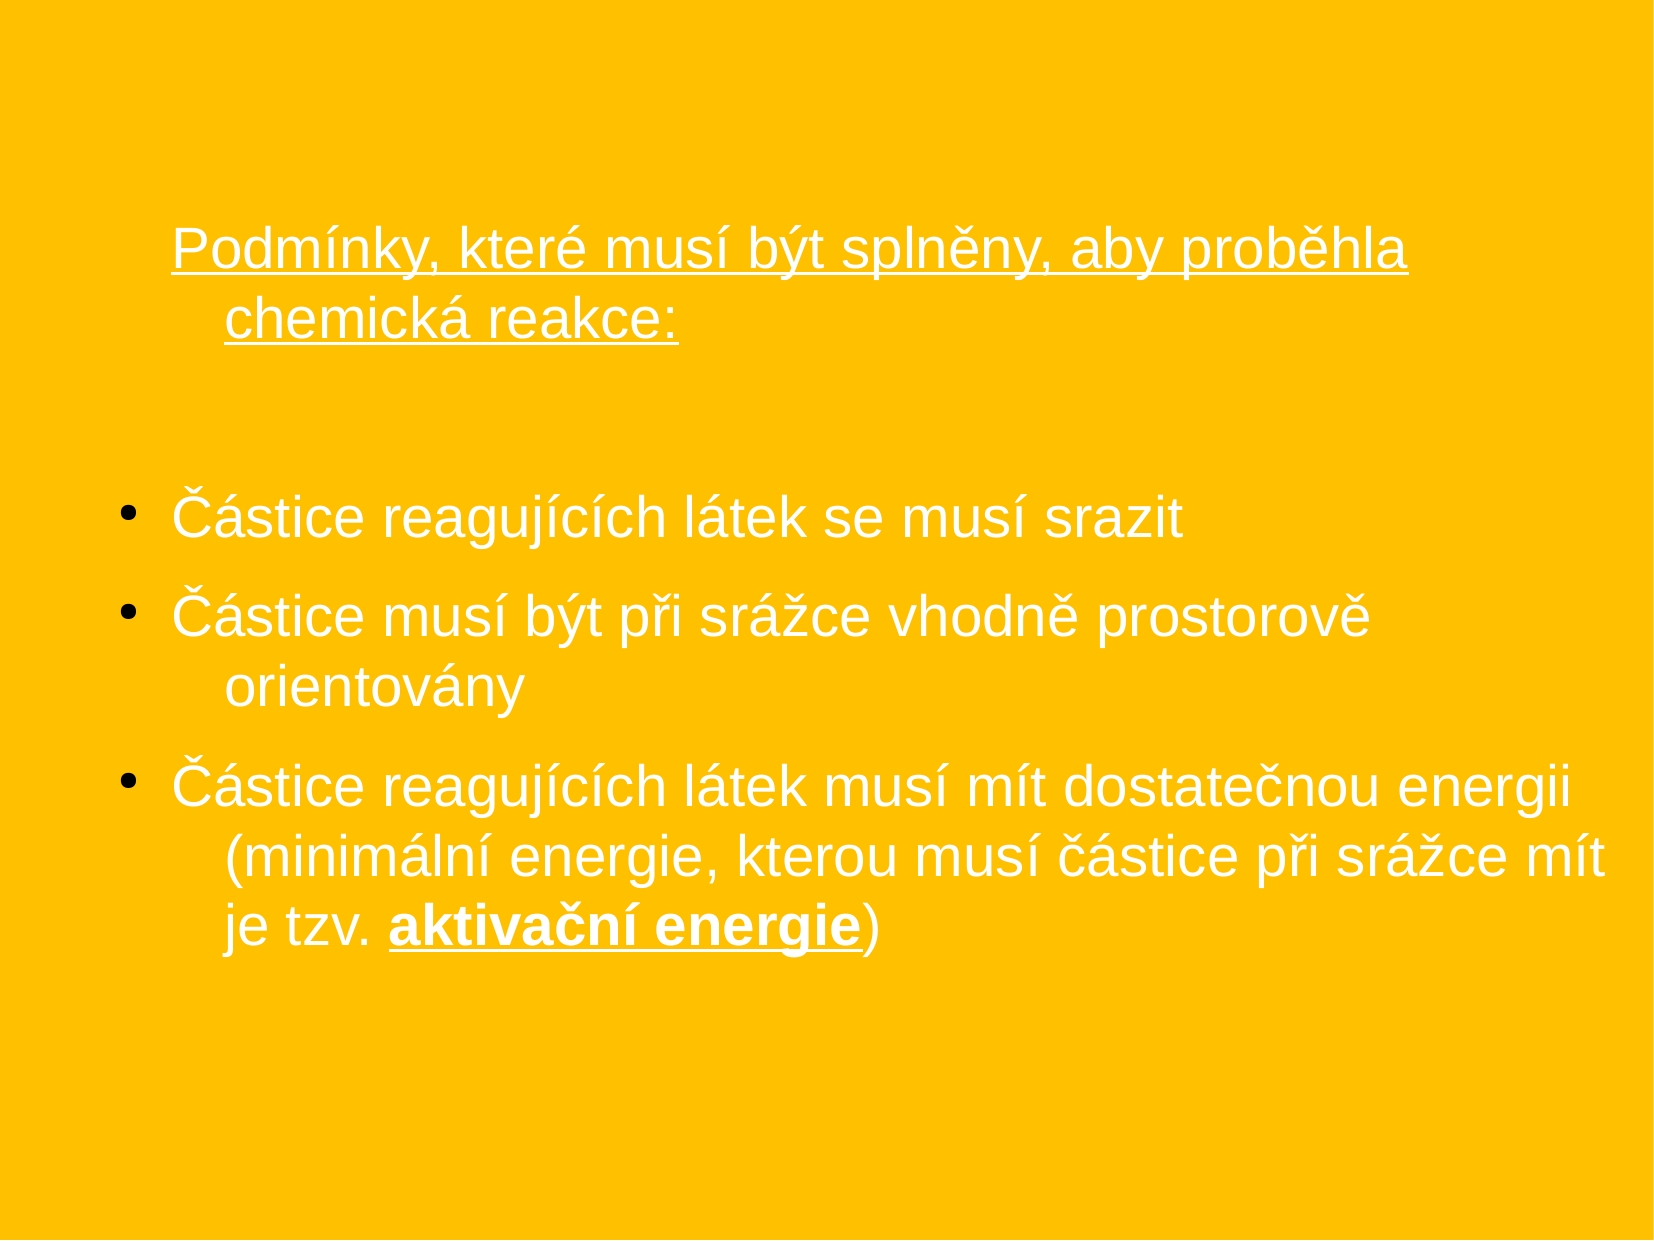

# Podmínky, které musí být splněny, aby proběhla chemická reakce:
Částice reagujících látek se musí srazit
Částice musí být při srážce vhodně prostorově orientovány
Částice reagujících látek musí mít dostatečnou energii (minimální energie, kterou musí částice při srážce mít je tzv. aktivační energie)